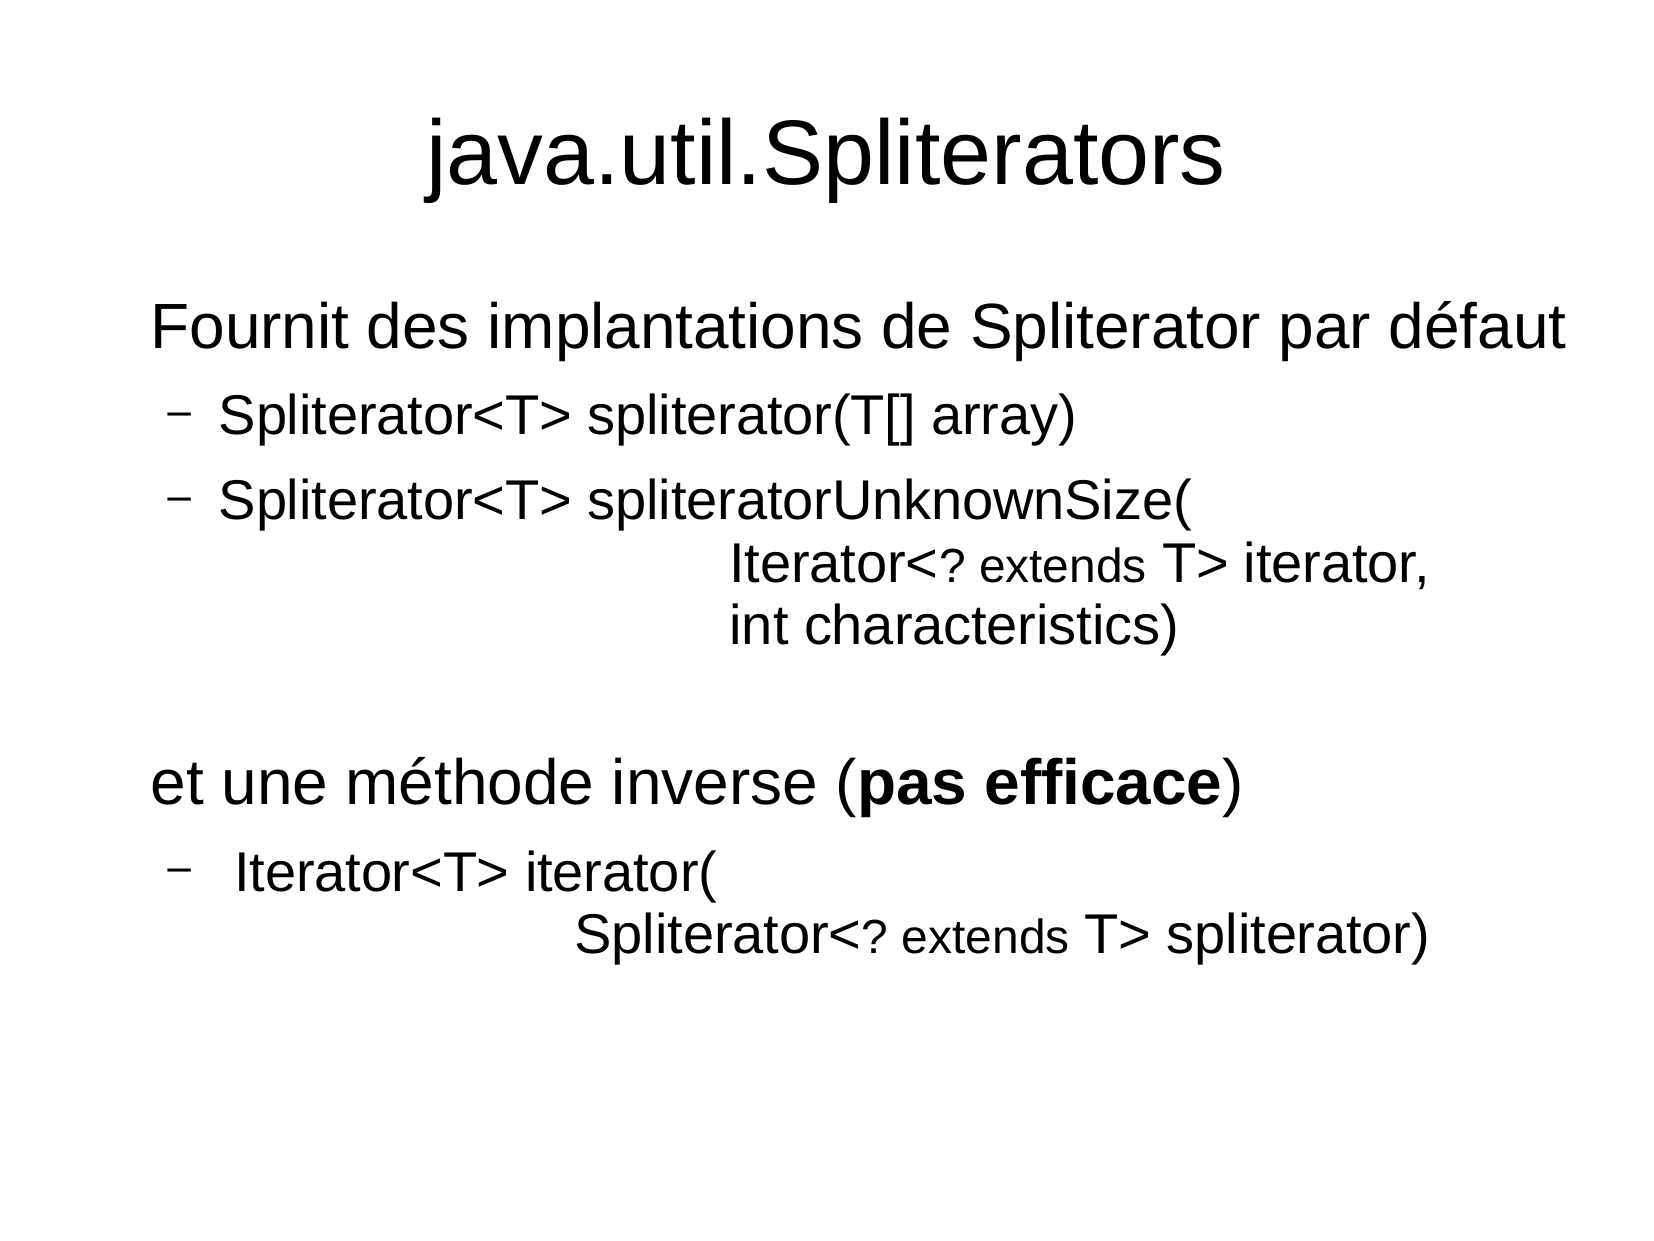

# java.util.Spliterators
Fournit des implantations de Spliterator par défaut
Spliterator<T> spliterator(T[] array)
Spliterator<T> spliteratorUnknownSize(
 Iterator<? extends T> iterator,
 int characteristics)
et une méthode inverse (pas efficace)
 Iterator<T> iterator(
 Spliterator<? extends T> spliterator)